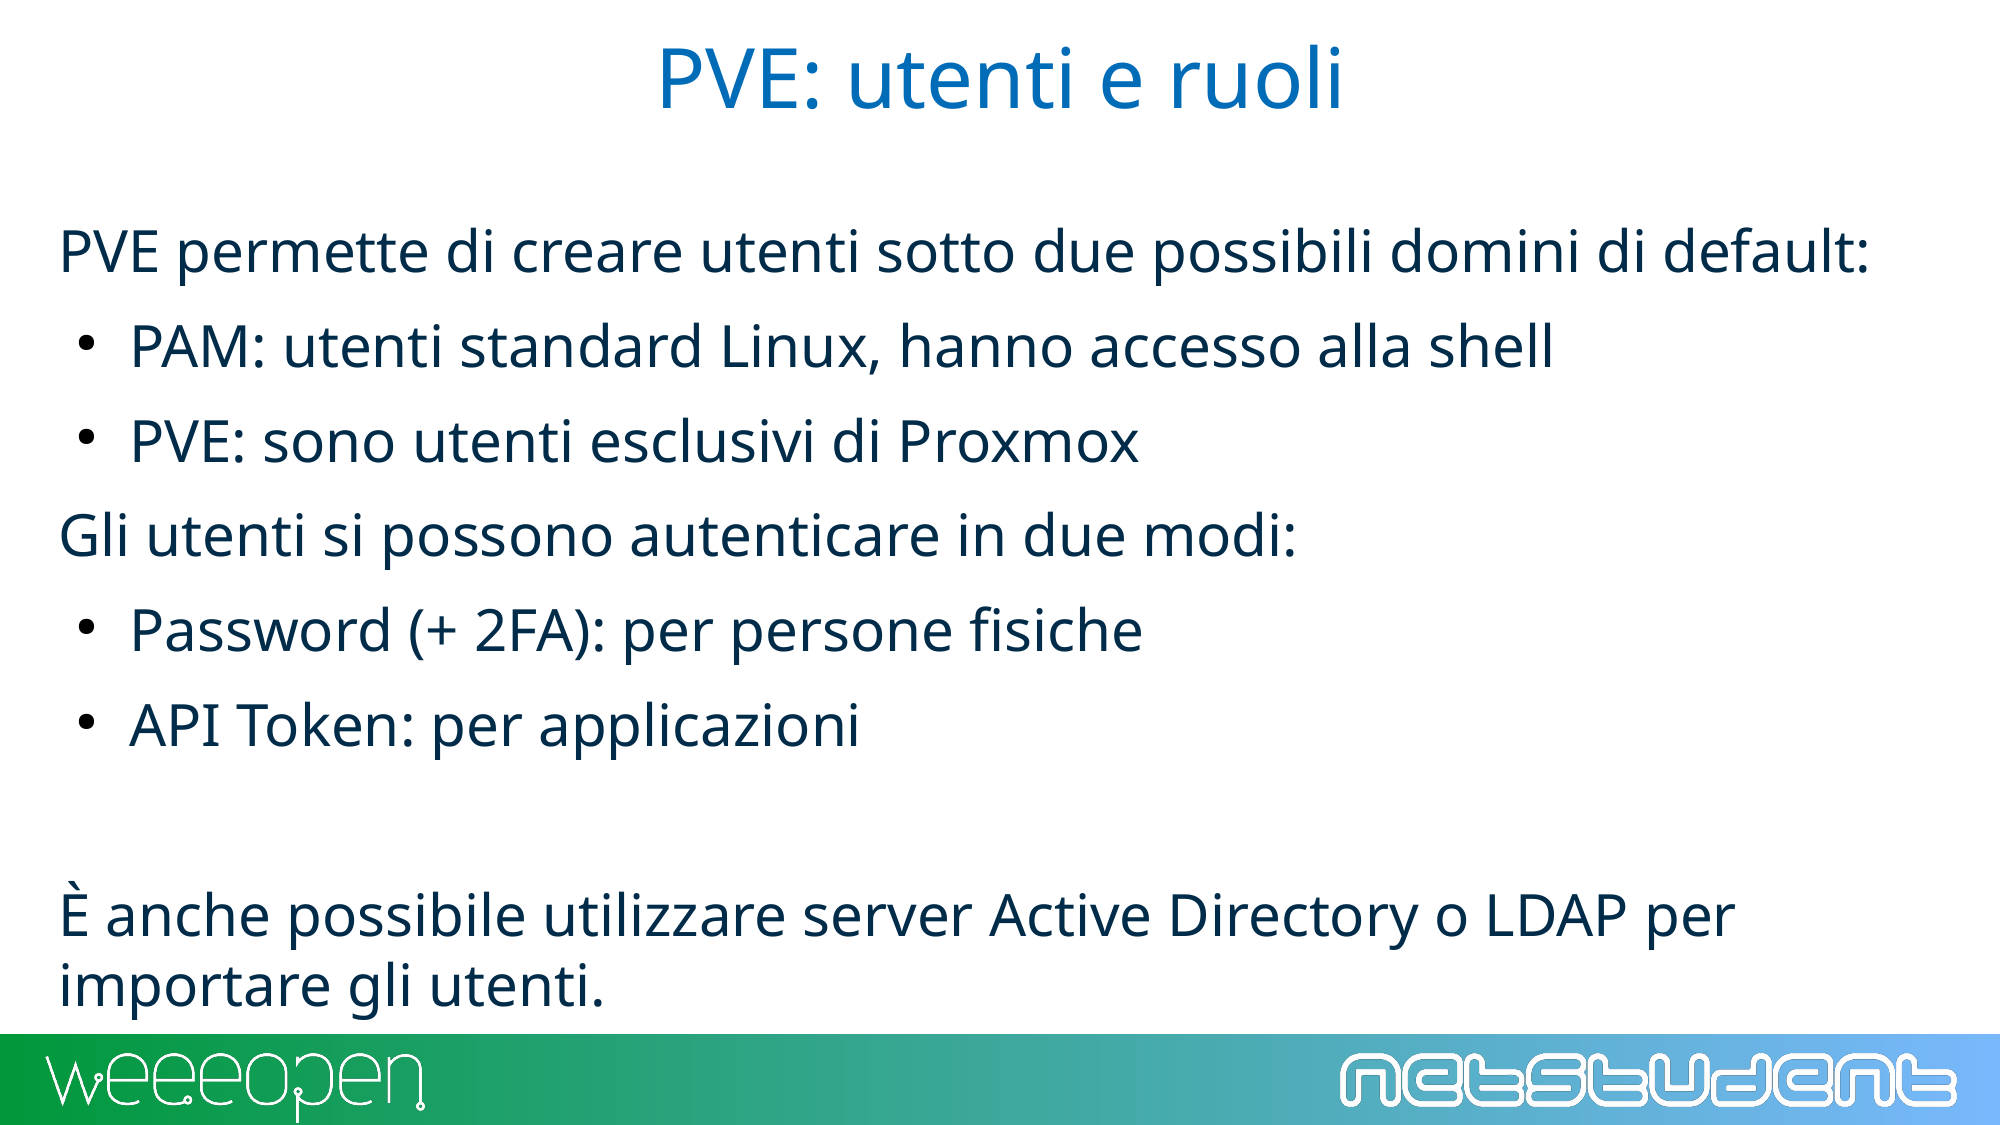

# PVE: utenti e ruoli
PVE permette di creare utenti sotto due possibili domini di default:
PAM: utenti standard Linux, hanno accesso alla shell
PVE: sono utenti esclusivi di Proxmox
Gli utenti si possono autenticare in due modi:
Password (+ 2FA): per persone fisiche
API Token: per applicazioni
È anche possibile utilizzare server Active Directory o LDAP per importare gli utenti.